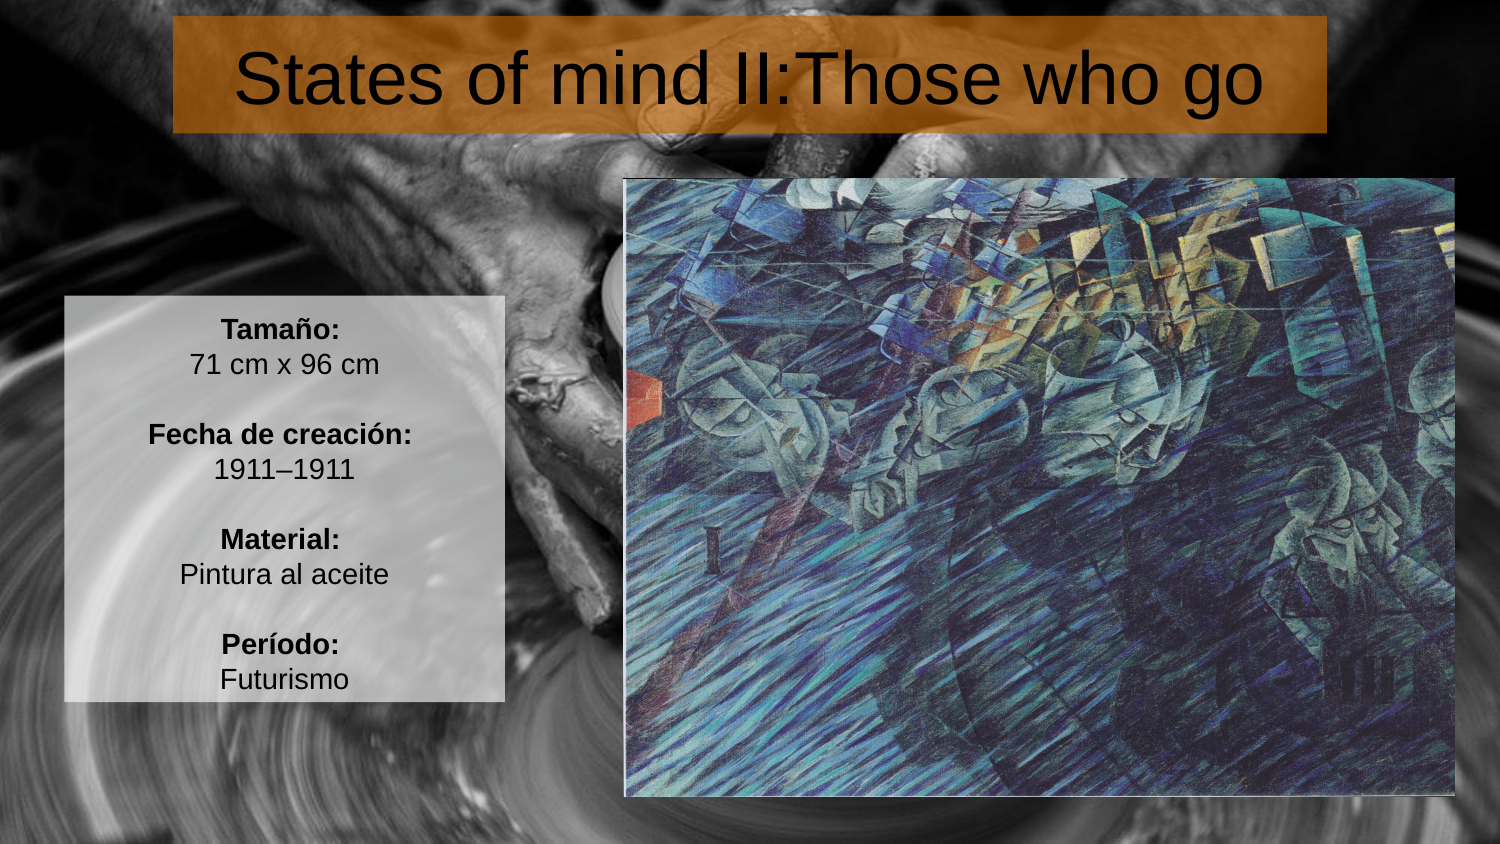

# States of mind II:Those who go
Tamaño:
71 cm x 96 cm
Fecha de creación:
1911–1911
Material:
Pintura al aceite
Período:
Futurismo